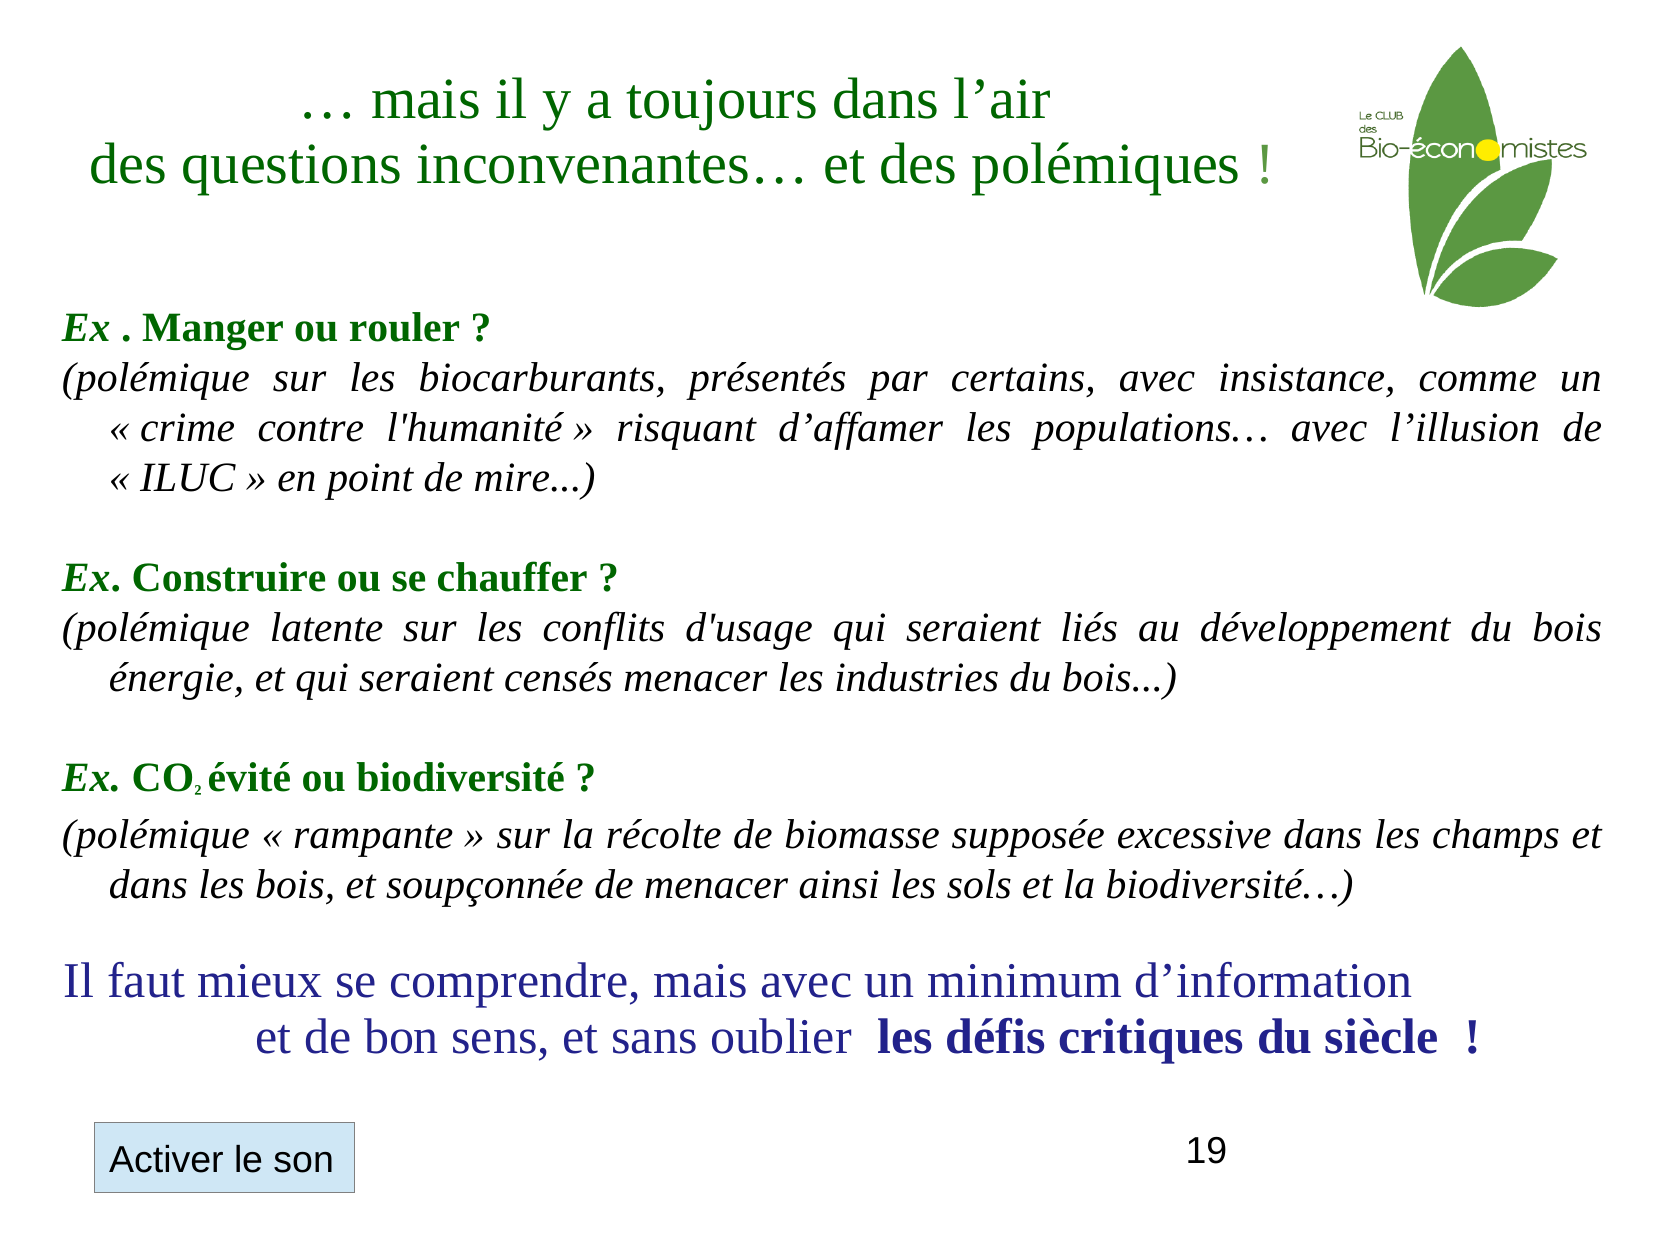

… mais il y a toujours dans l’air
des questions inconvenantes… et des polémiques !
Ex . Manger ou rouler ?
(polémique sur les biocarburants, présentés par certains, avec insistance, comme un « crime contre l'humanité » risquant d’affamer les populations… avec l’illusion de « ILUC » en point de mire...)
Ex. Construire ou se chauffer ?
(polémique latente sur les conflits d'usage qui seraient liés au développement du bois énergie, et qui seraient censés menacer les industries du bois...)
Ex. CO² évité ou biodiversité ?
(polémique « rampante » sur la récolte de biomasse supposée excessive dans les champs et dans les bois, et soupçonnée de menacer ainsi les sols et la biodiversité…)
Il faut mieux se comprendre, mais avec un minimum d’information et de bon sens, et sans oublier les défis critiques du siècle !
Activer le son